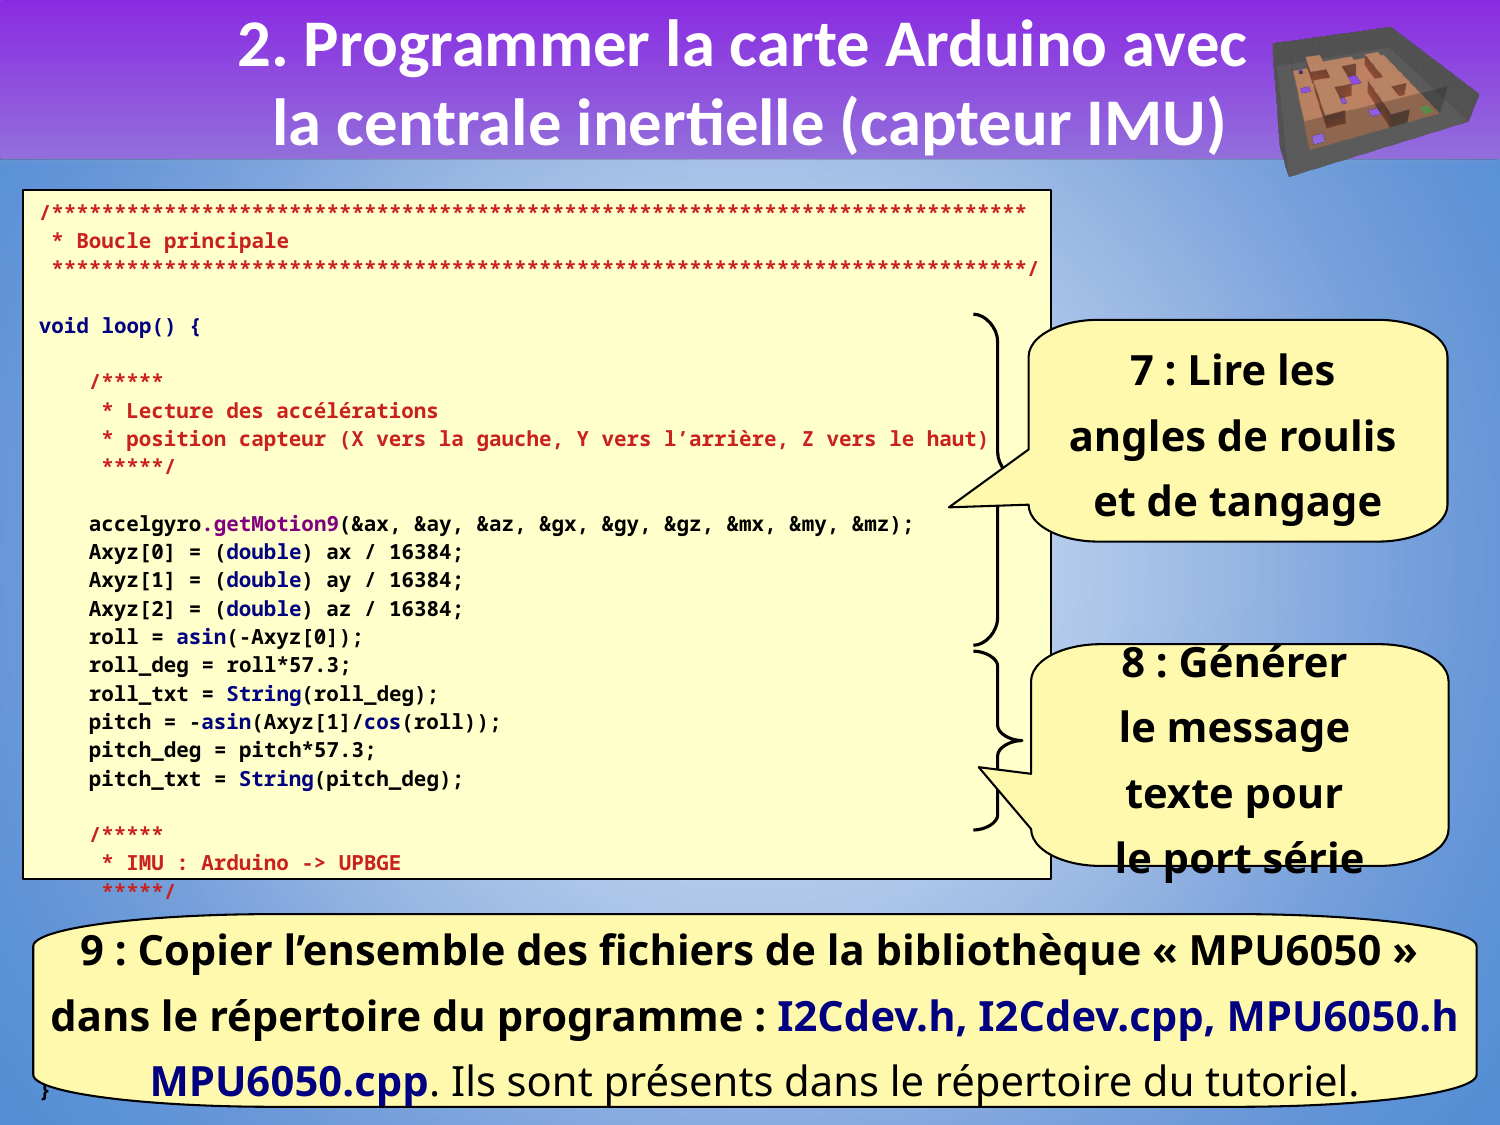

2. Programmer la carte Arduino avec
la centrale inertielle (capteur IMU)
/******************************************************************************
 * Boucle principale
 ******************************************************************************/
void loop() {
 /*****
 * Lecture des accélérations
 * position capteur (X vers la gauche, Y vers l’arrière, Z vers le haut)
 *****/
 accelgyro.getMotion9(&ax, &ay, &az, &gx, &gy, &gz, &mx, &my, &mz);
 Axyz[0] = (double) ax / 16384;
 Axyz[1] = (double) ay / 16384;
 Axyz[2] = (double) az / 16384;
 roll = asin(-Axyz[0]);
 roll_deg = roll*57.3;
 roll_txt = String(roll_deg);
 pitch = -asin(Axyz[1]/cos(roll));
 pitch_deg = pitch*57.3;
 pitch_txt = String(pitch_deg);
 /*****
 * IMU : Arduino -> UPBGE
 *****/
 Serial.print(roll_txt);
 Serial.print(",");
 Serial.print(pitch_txt);
 Serial.println();
}
7 : Lire les
angles de roulis
et de tangage
8 : Générer
le message
texte pour
le port série
9 : Copier l’ensemble des fichiers de la bibliothèque « MPU6050 »
dans le répertoire du programme : I2Cdev.h, I2Cdev.cpp, MPU6050.h
MPU6050.cpp. Ils sont présents dans le répertoire du tutoriel.